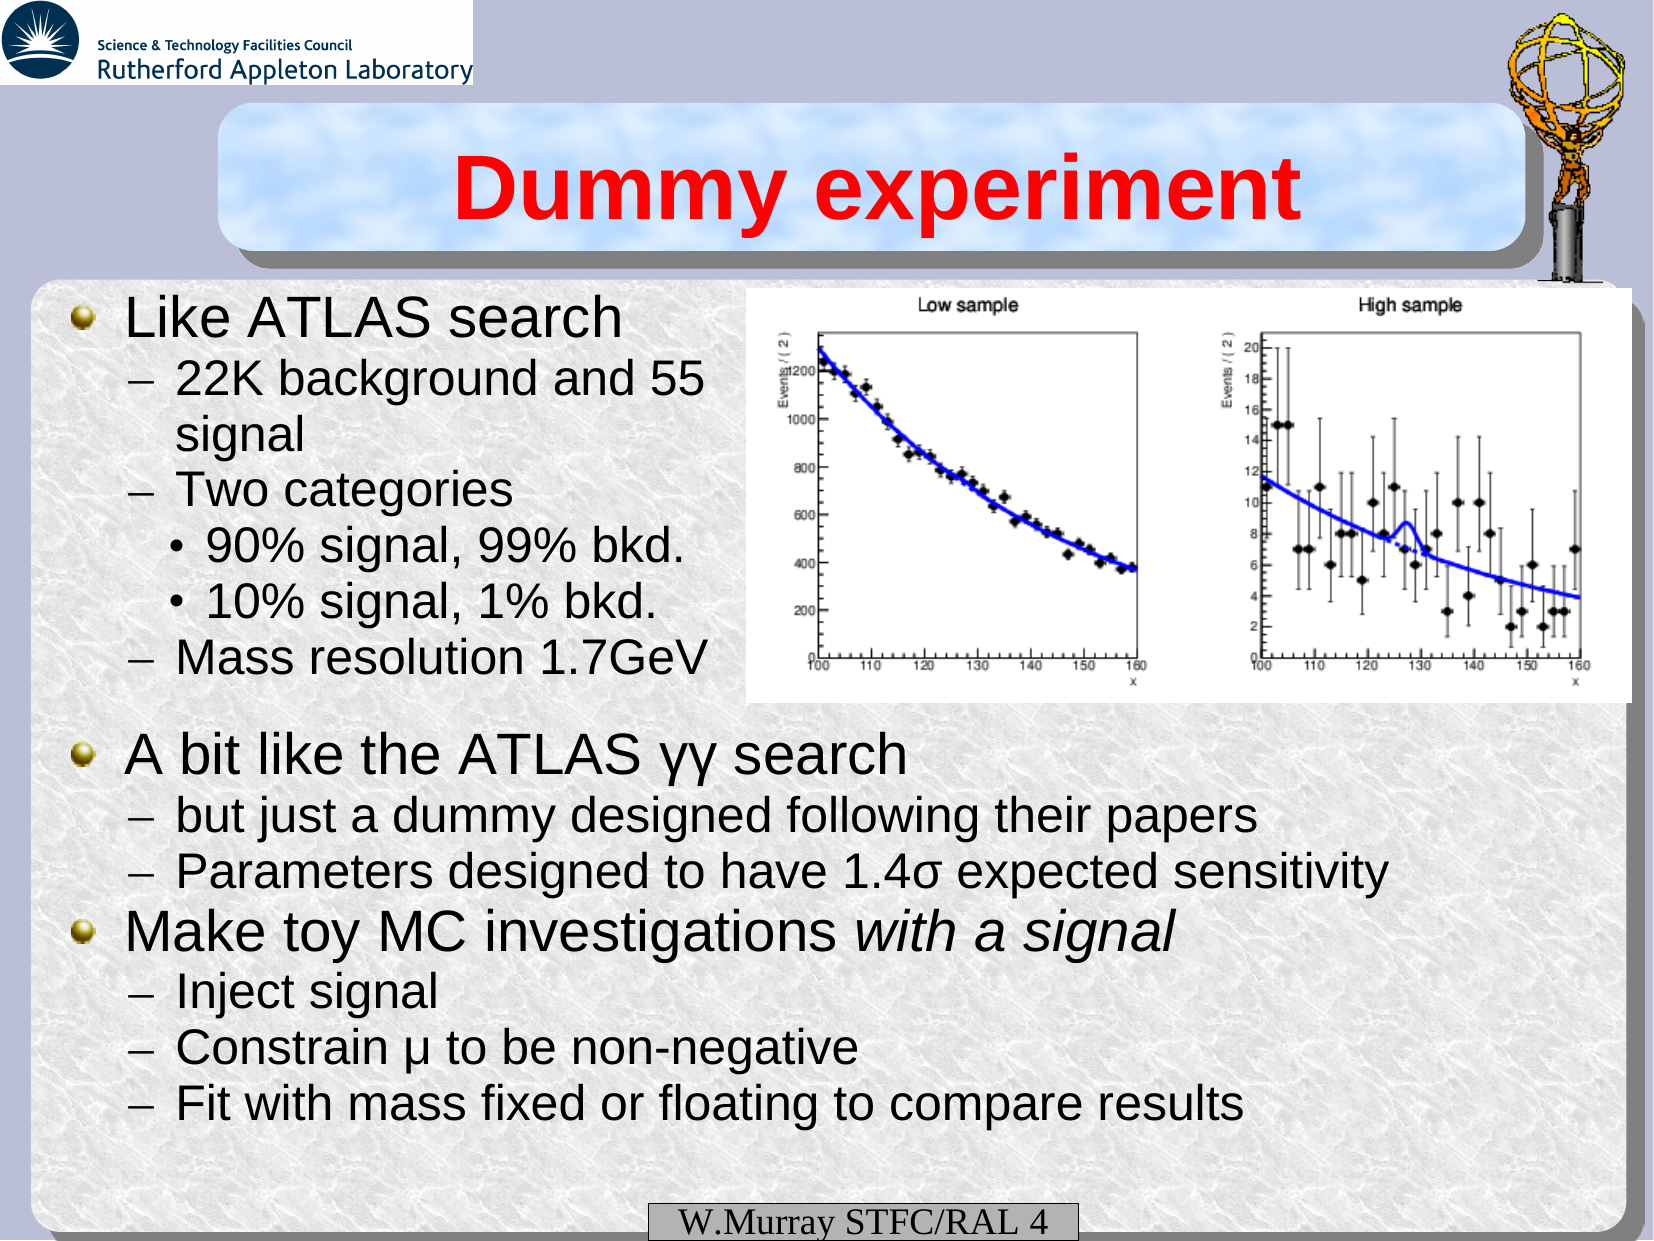

# Dummy experiment
Like ATLAS search
22K background and 55 signal
Two categories
90% signal, 99% bkd.
10% signal, 1% bkd.
Mass resolution 1.7GeV
A bit like the ATLAS γγ search
but just a dummy designed following their papers
Parameters designed to have 1.4σ expected sensitivity
Make toy MC investigations with a signal
Inject signal
Constrain μ to be non-negative
Fit with mass fixed or floating to compare results